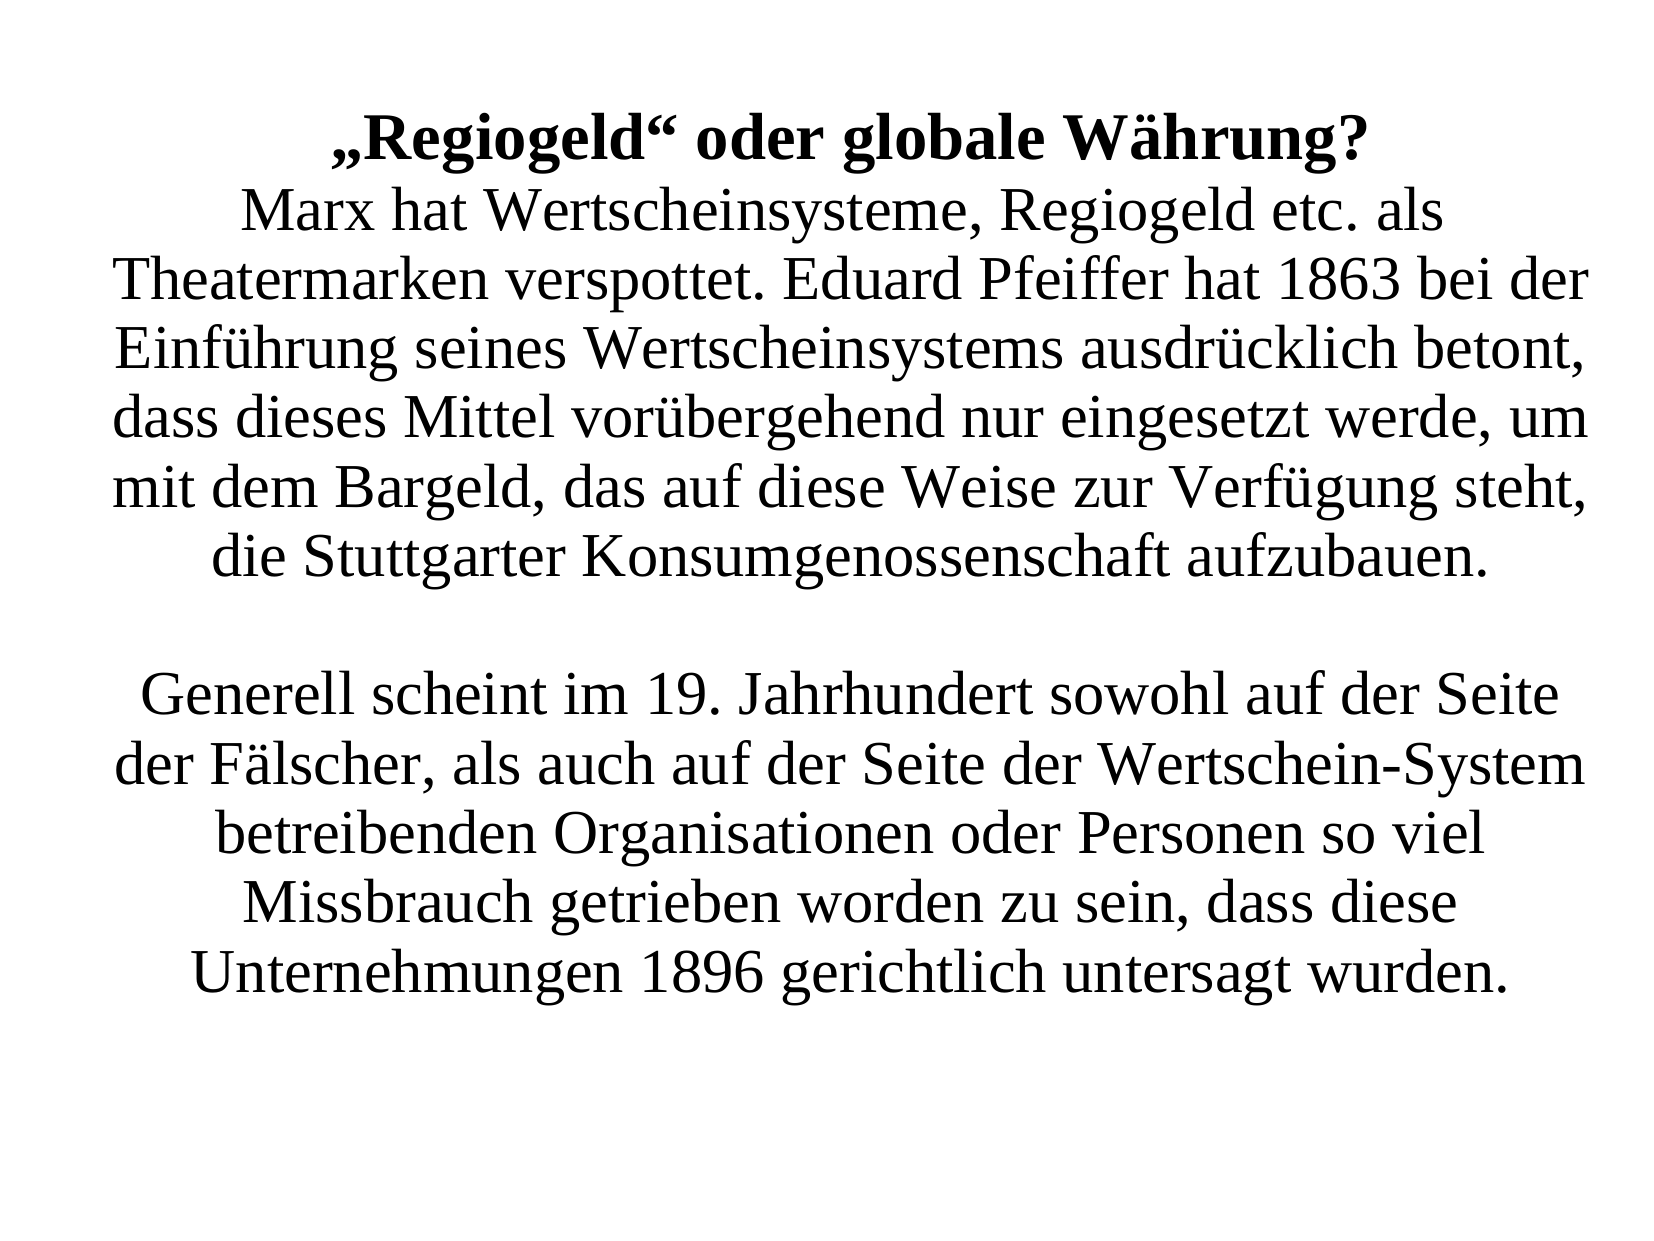

„Regiogeld“ oder globale Währung?
Marx hat Wertscheinsysteme, Regiogeld etc. als
Theatermarken verspottet. Eduard Pfeiffer hat 1863 bei der Einführung seines Wertscheinsystems ausdrücklich betont, dass dieses Mittel vorübergehend nur eingesetzt werde, um mit dem Bargeld, das auf diese Weise zur Verfügung steht, die Stuttgarter Konsumgenossenschaft aufzubauen.
Generell scheint im 19. Jahrhundert sowohl auf der Seite der Fälscher, als auch auf der Seite der Wertschein-System betreibenden Organisationen oder Personen so viel Missbrauch getrieben worden zu sein, dass diese Unternehmungen 1896 gerichtlich untersagt wurden.